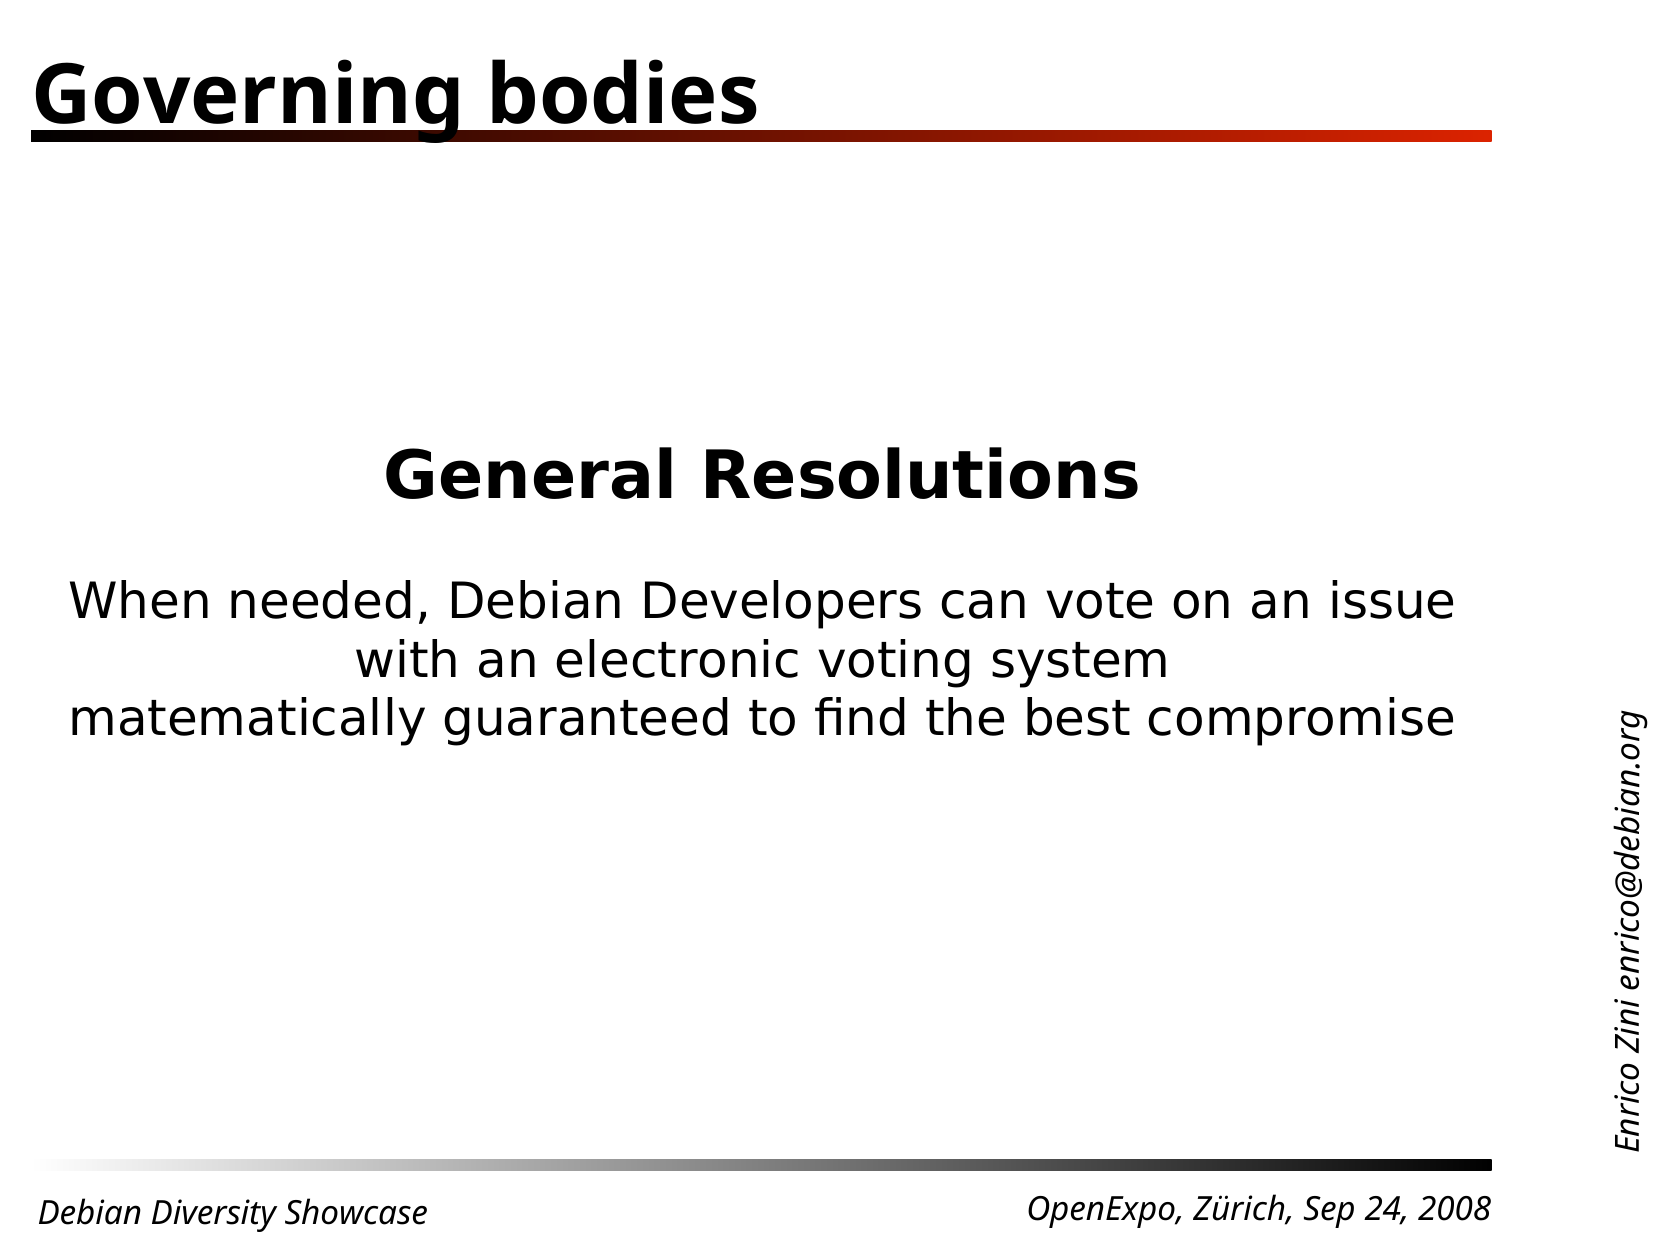

Governing bodies
General Resolutions
When needed, Debian Developers can vote on an issue
with an electronic voting system
matematically guaranteed to find the best compromise